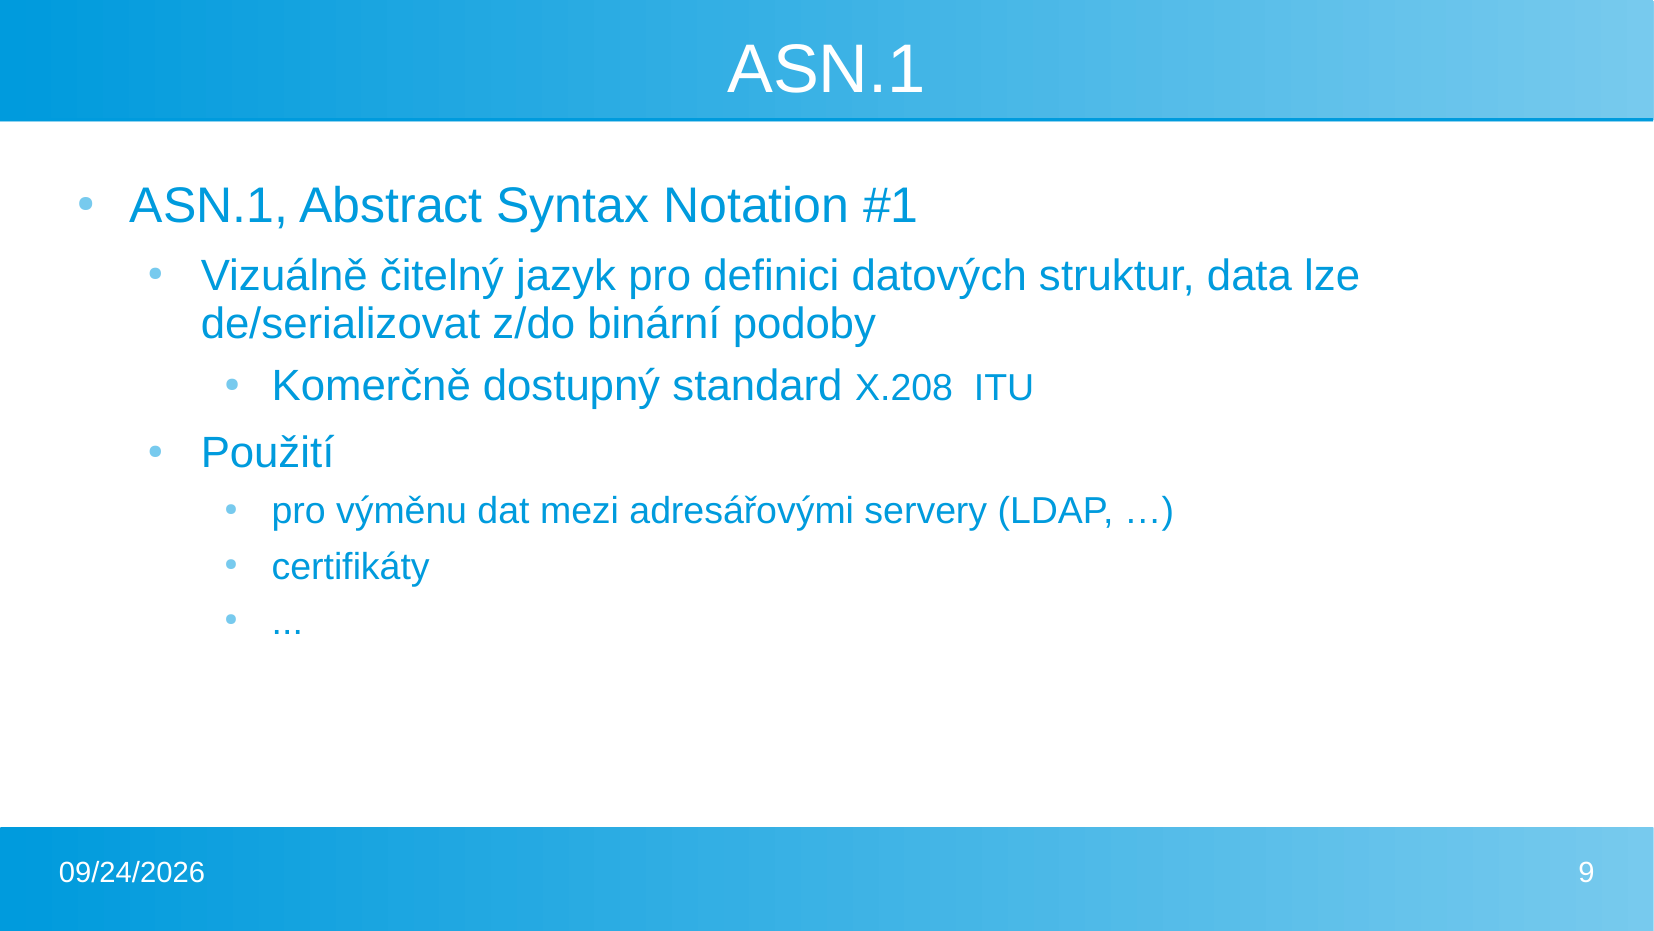

# ASN.1
ASN.1, Abstract Syntax Notation #1
Vizuálně čitelný jazyk pro definici datových struktur, data lze de/serializovat z/do binární podoby
Komerčně dostupný standard X.208 ITU
Použití
pro výměnu dat mezi adresářovými servery (LDAP, …)
certifikáty
...
9